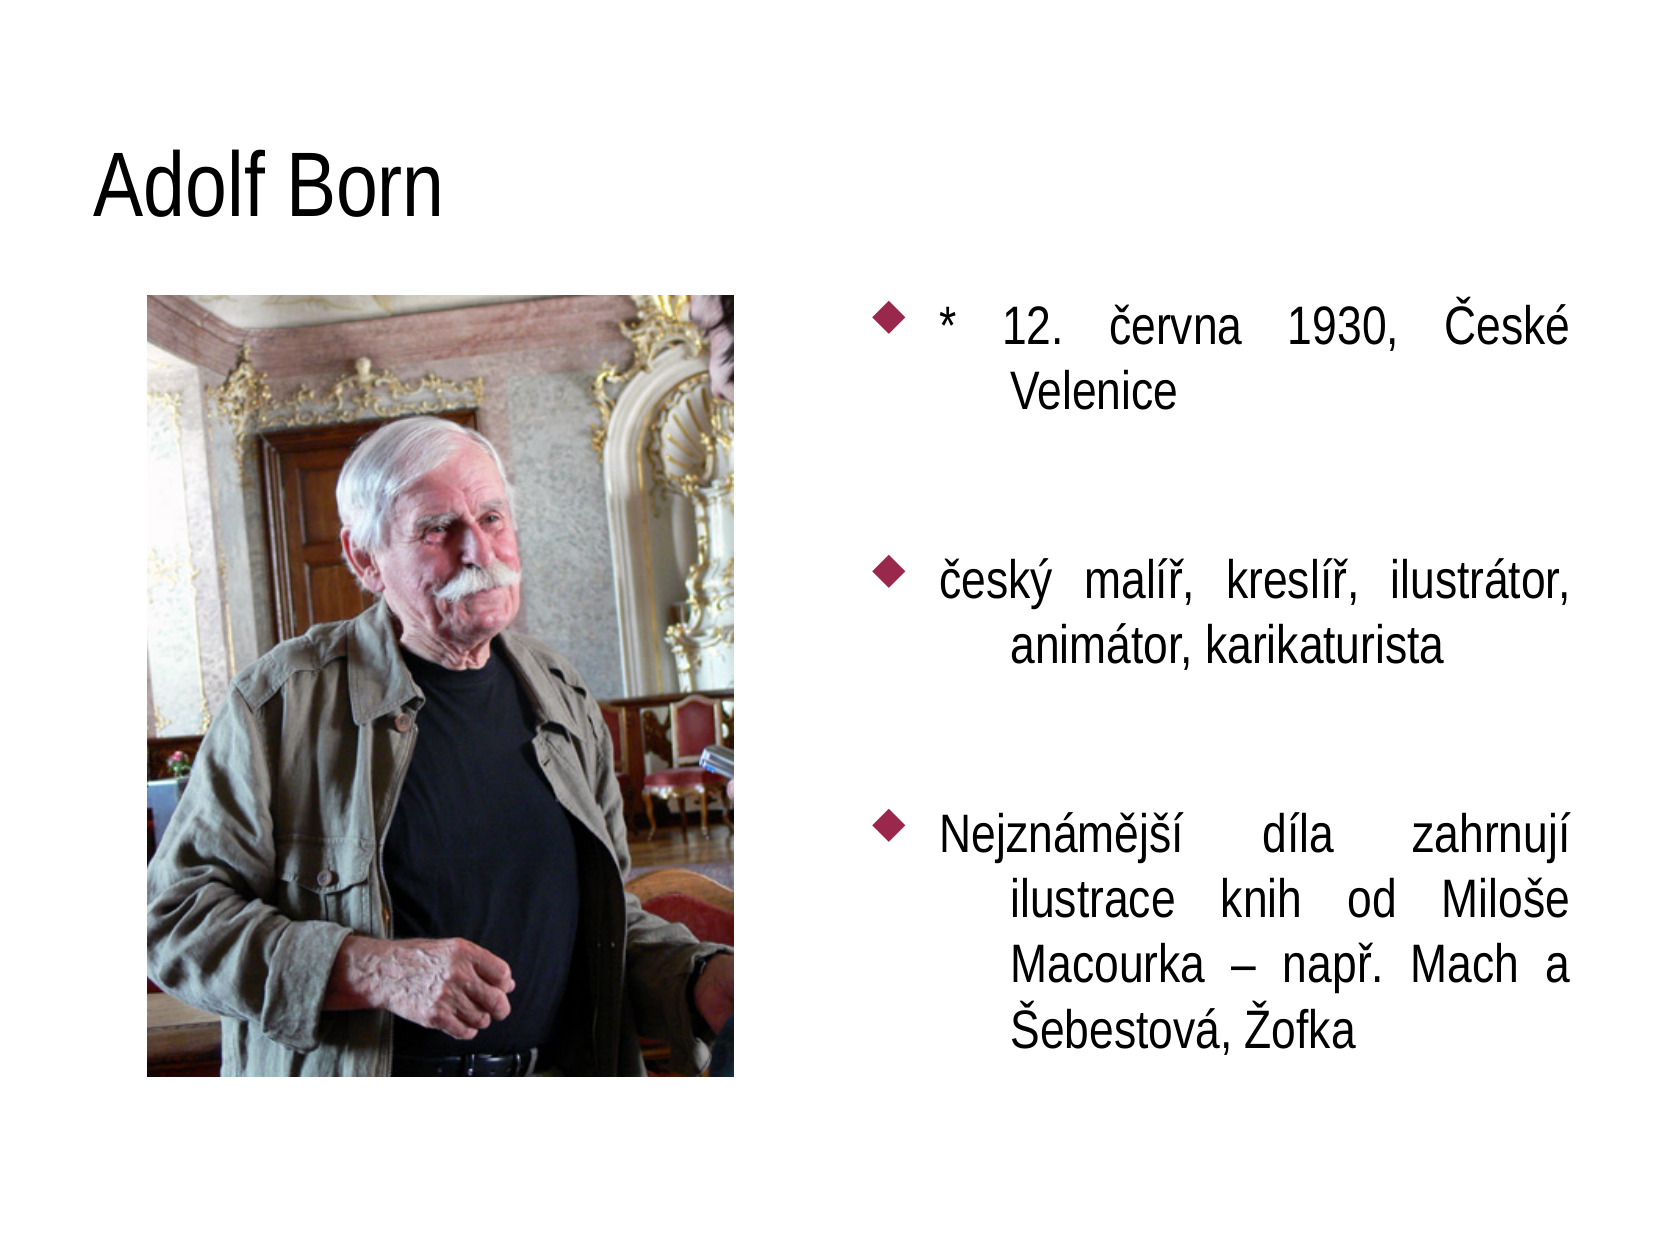

# Adolf Born
* 12. června 1930, České Velenice
český malíř, kreslíř, ilustrátor, animátor, karikaturista
Nejznámější díla zahrnují ilustrace knih od Miloše Macourka – např. Mach a Šebestová, Žofka